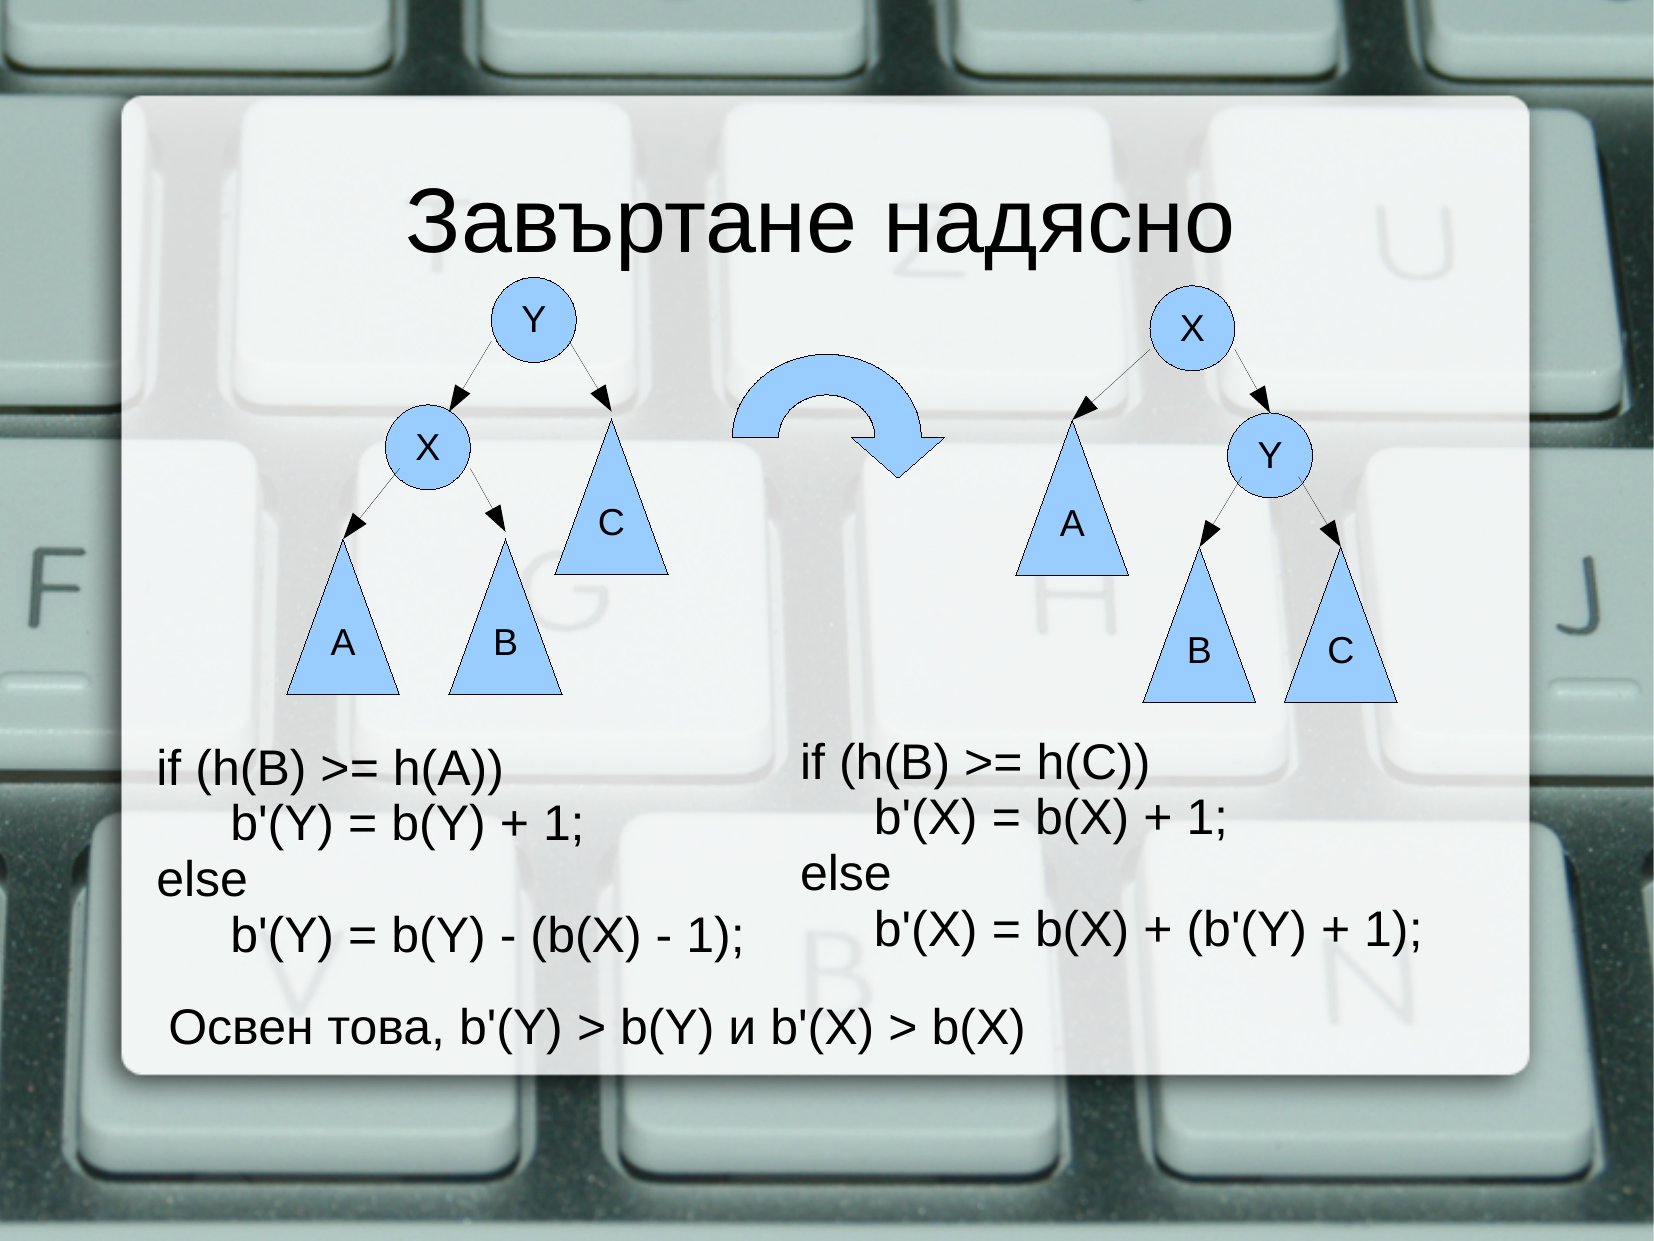

# Завъртане надясно
Y
X
X
Y
C
A
B
A
C
B
if (h(B) >= h(C))
	b'(X) = b(X) + 1;
else
	b'(X) = b(X) + (b'(Y) + 1);
if (h(B) >= h(A))
	b'(Y) = b(Y) + 1;
else
	b'(Y) = b(Y) - (b(X) - 1);
Освен това, b'(Y) > b(Y) и b'(X) > b(X)